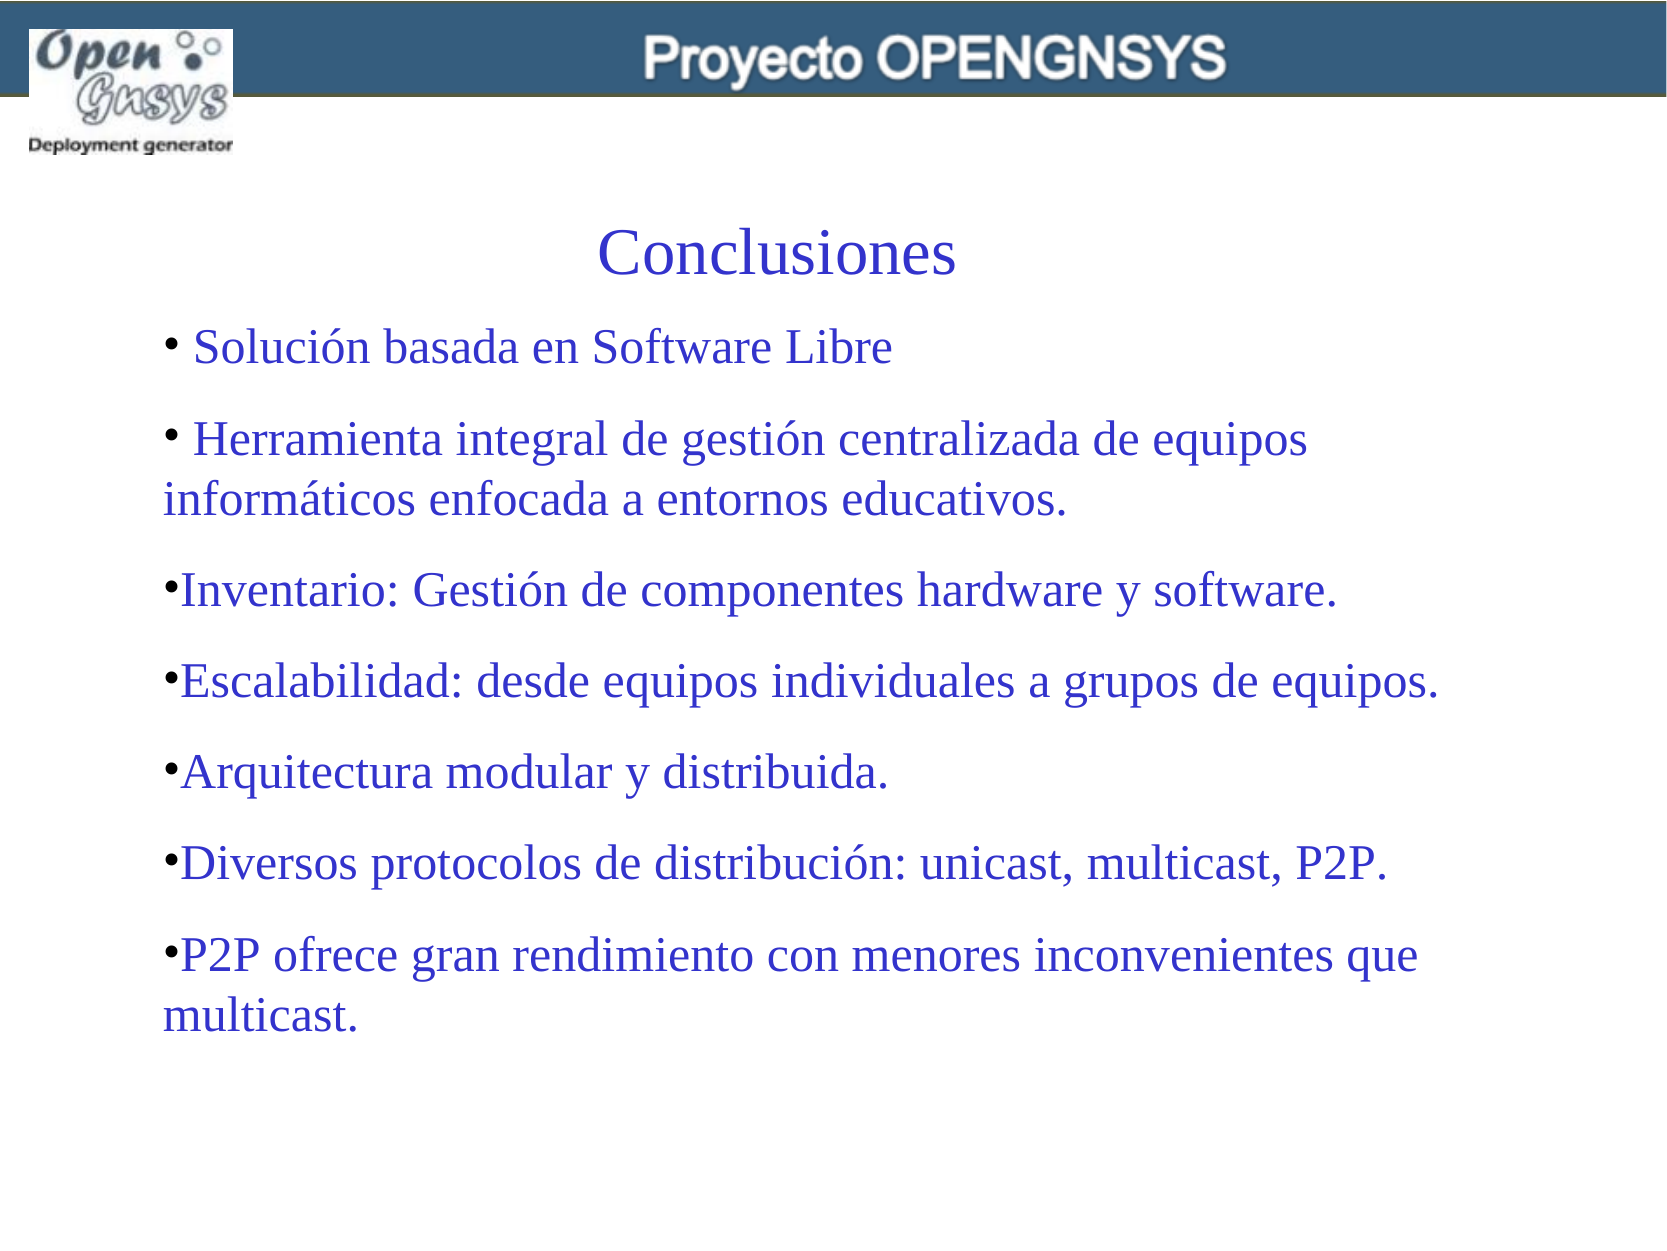

Conclusiones
 Solución basada en Software Libre
 Herramienta integral de gestión centralizada de equipos informáticos enfocada a entornos educativos.
Inventario: Gestión de componentes hardware y software.
Escalabilidad: desde equipos individuales a grupos de equipos.
Arquitectura modular y distribuida.
Diversos protocolos de distribución: unicast, multicast, P2P.
P2P ofrece gran rendimiento con menores inconvenientes que multicast.